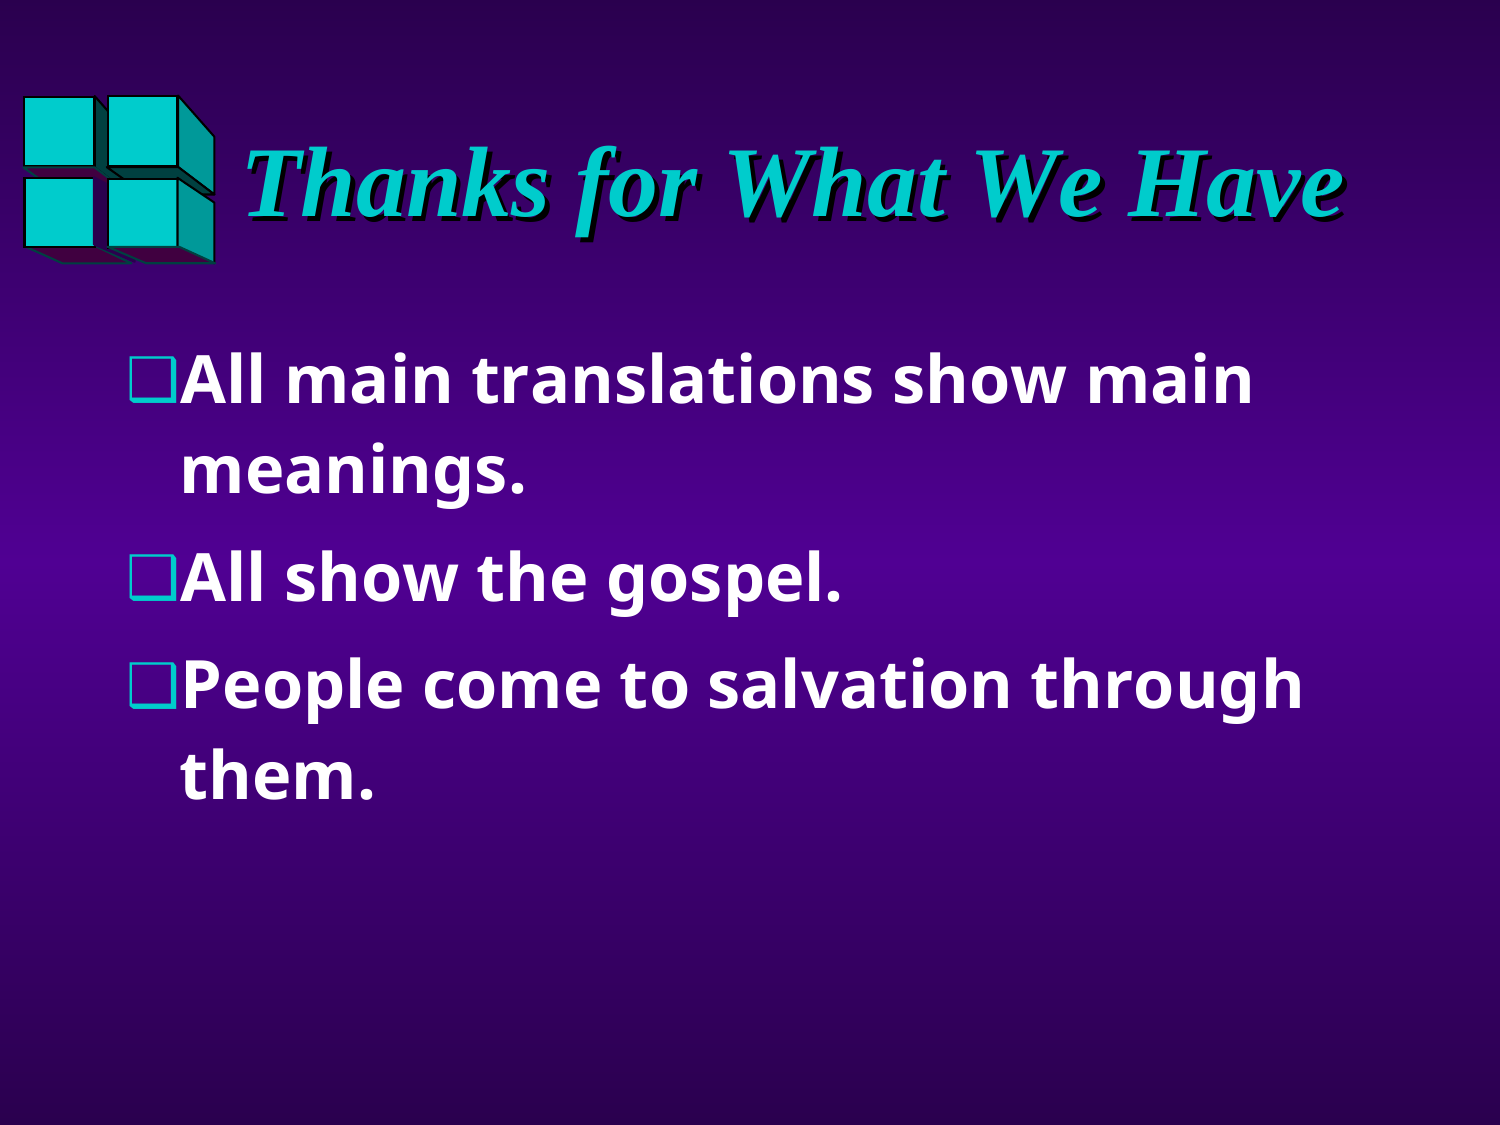

# Thanks for What We Have
All main translations show main meanings.
All show the gospel.
People come to salvation through them.